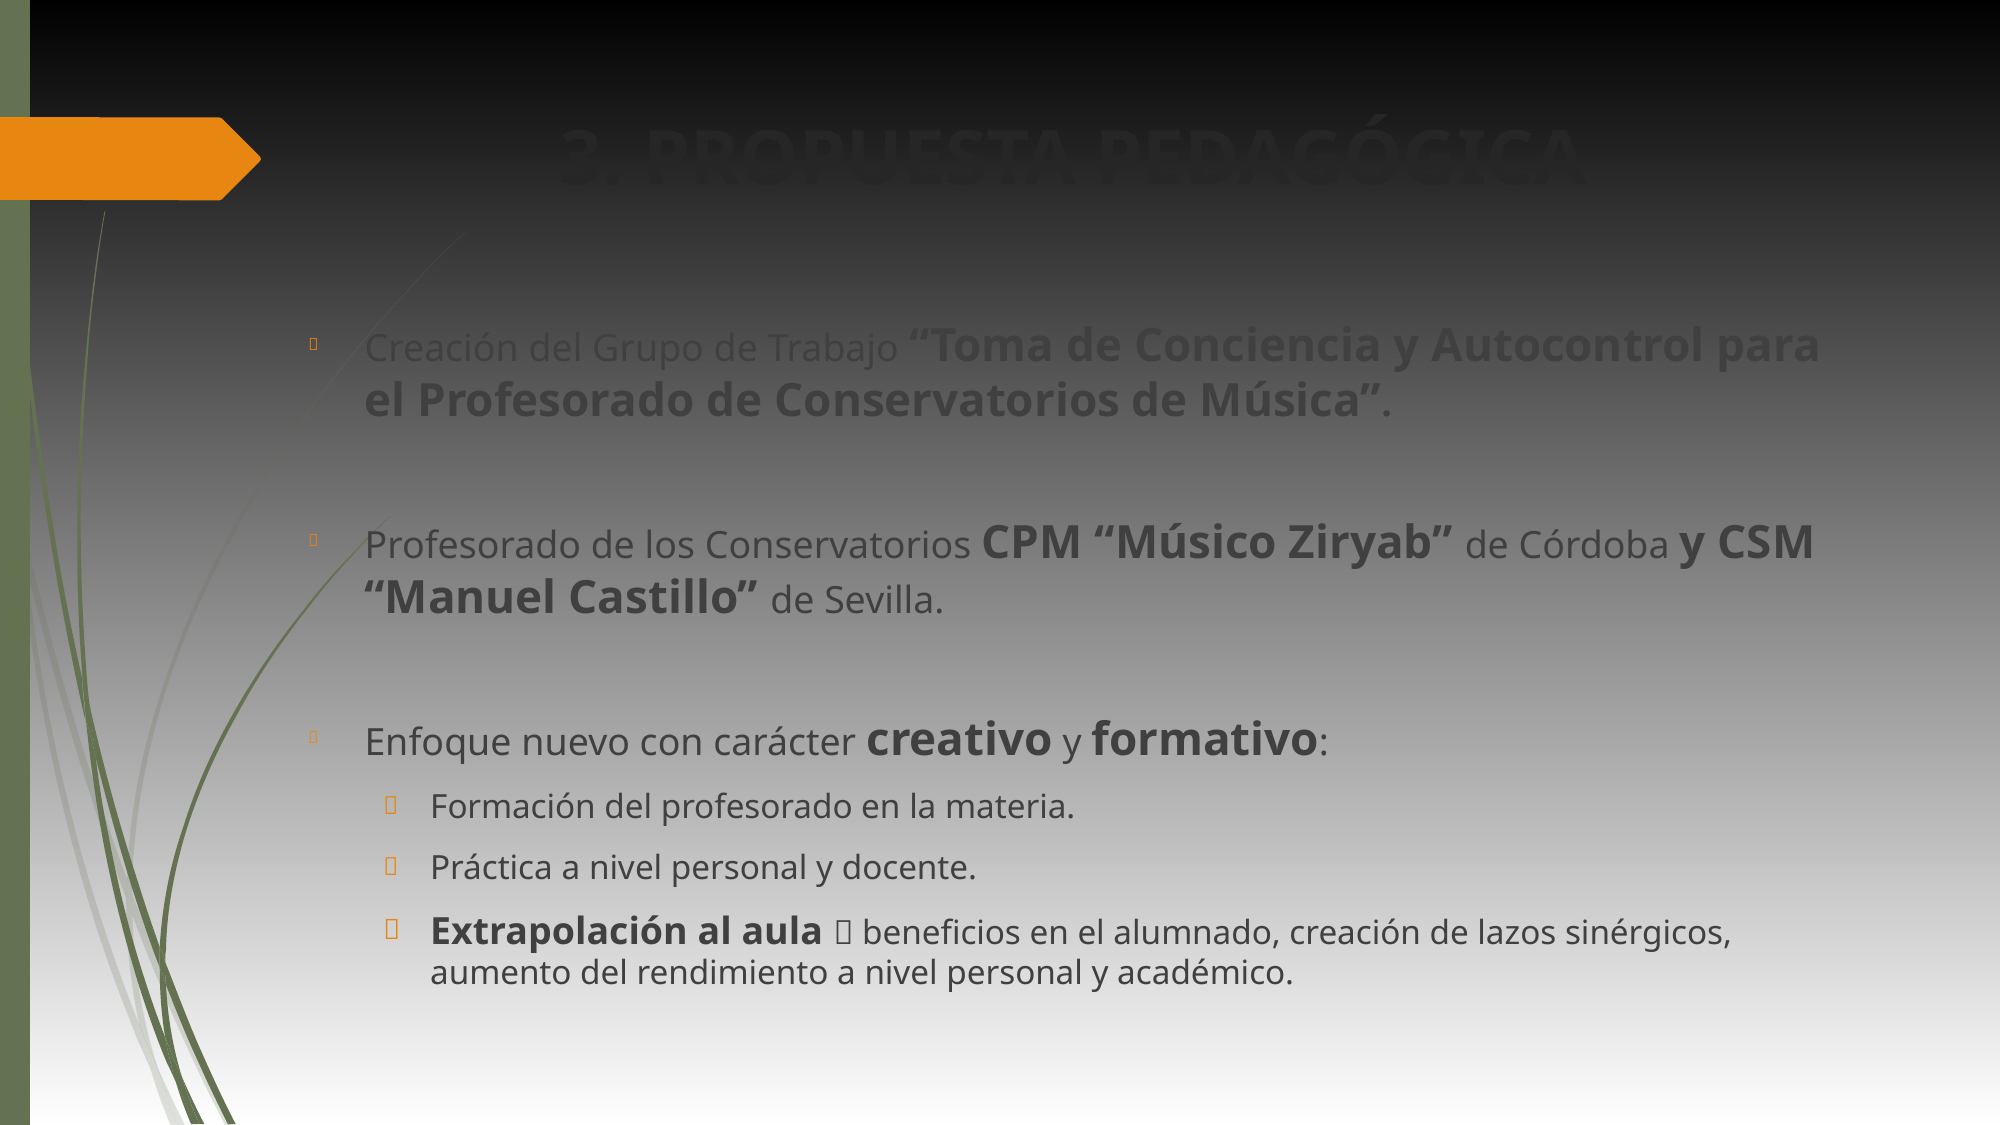

# 3. PROPUESTA PEDAGÓGICA
Creación del Grupo de Trabajo “Toma de Conciencia y Autocontrol para el Profesorado de Conservatorios de Música”.
Profesorado de los Conservatorios CPM “Músico Ziryab” de Córdoba y CSM “Manuel Castillo” de Sevilla.
Enfoque nuevo con carácter creativo y formativo:
Formación del profesorado en la materia.
Práctica a nivel personal y docente.
Extrapolación al aula  beneficios en el alumnado, creación de lazos sinérgicos, aumento del rendimiento a nivel personal y académico.